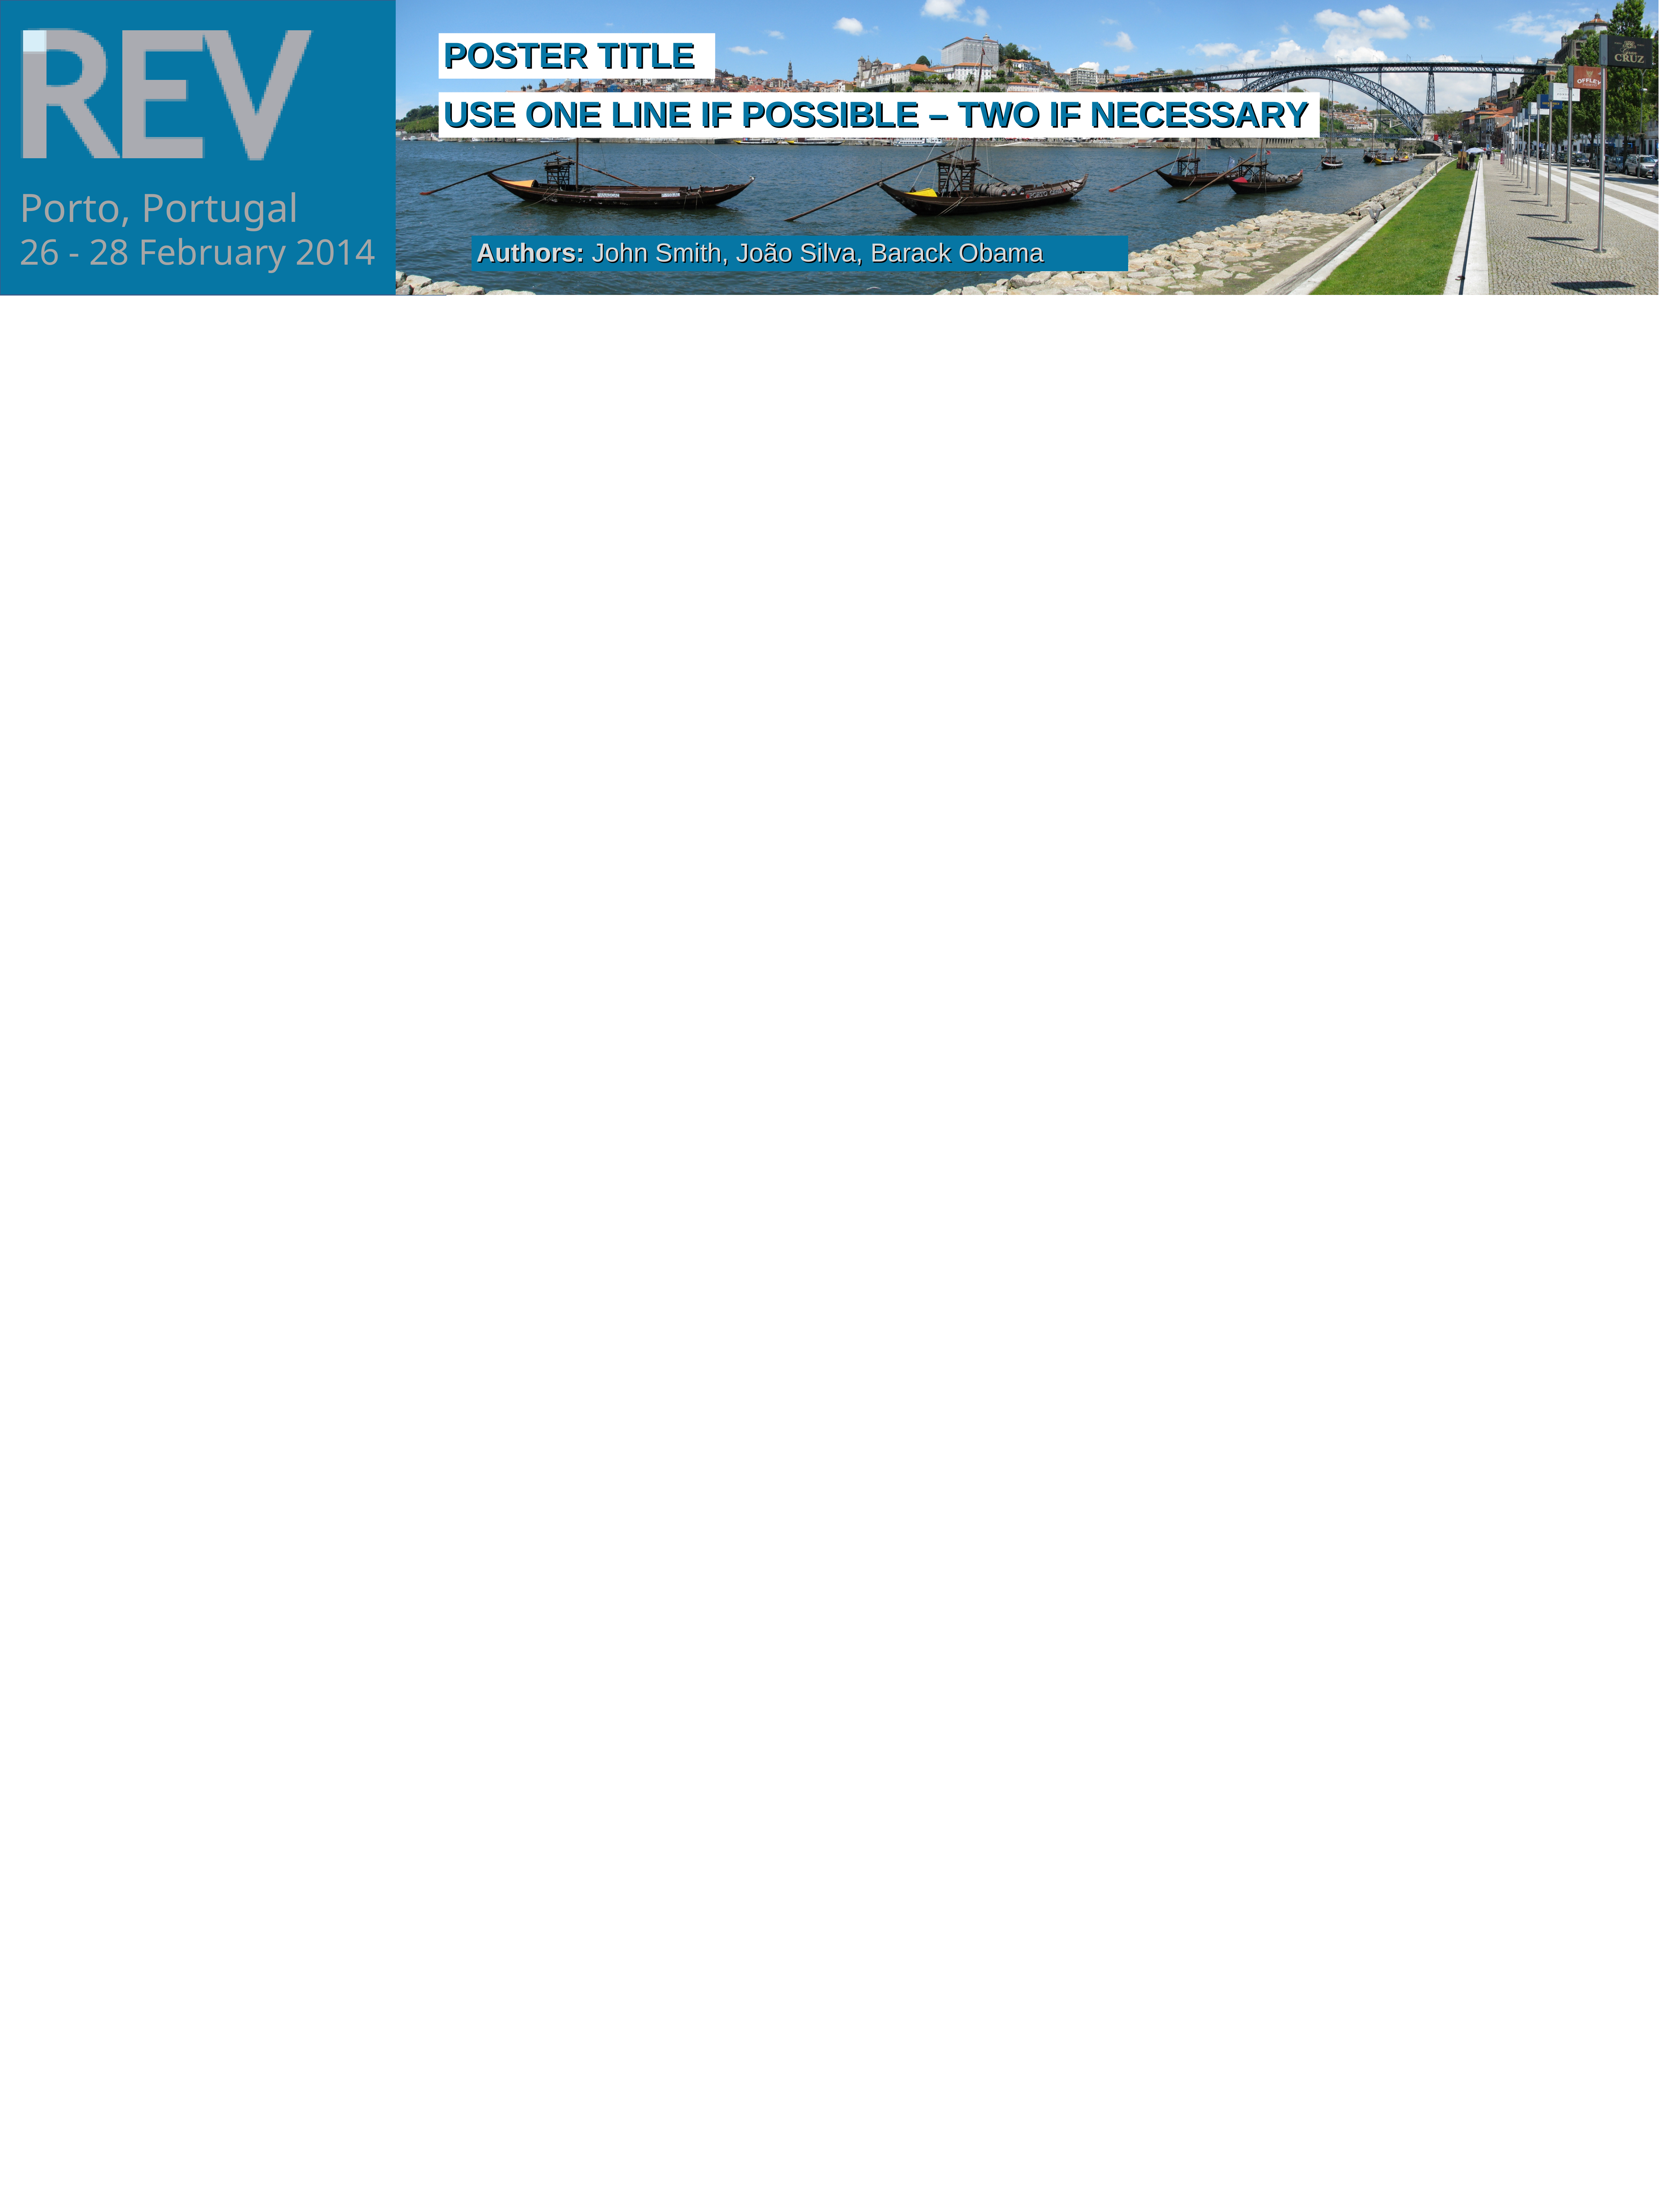

POSTER TITLE
USE ONE LINE IF POSSIBLE – TWO IF NECESSARY
Authors: John Smith, João Silva, Barack Obama
#